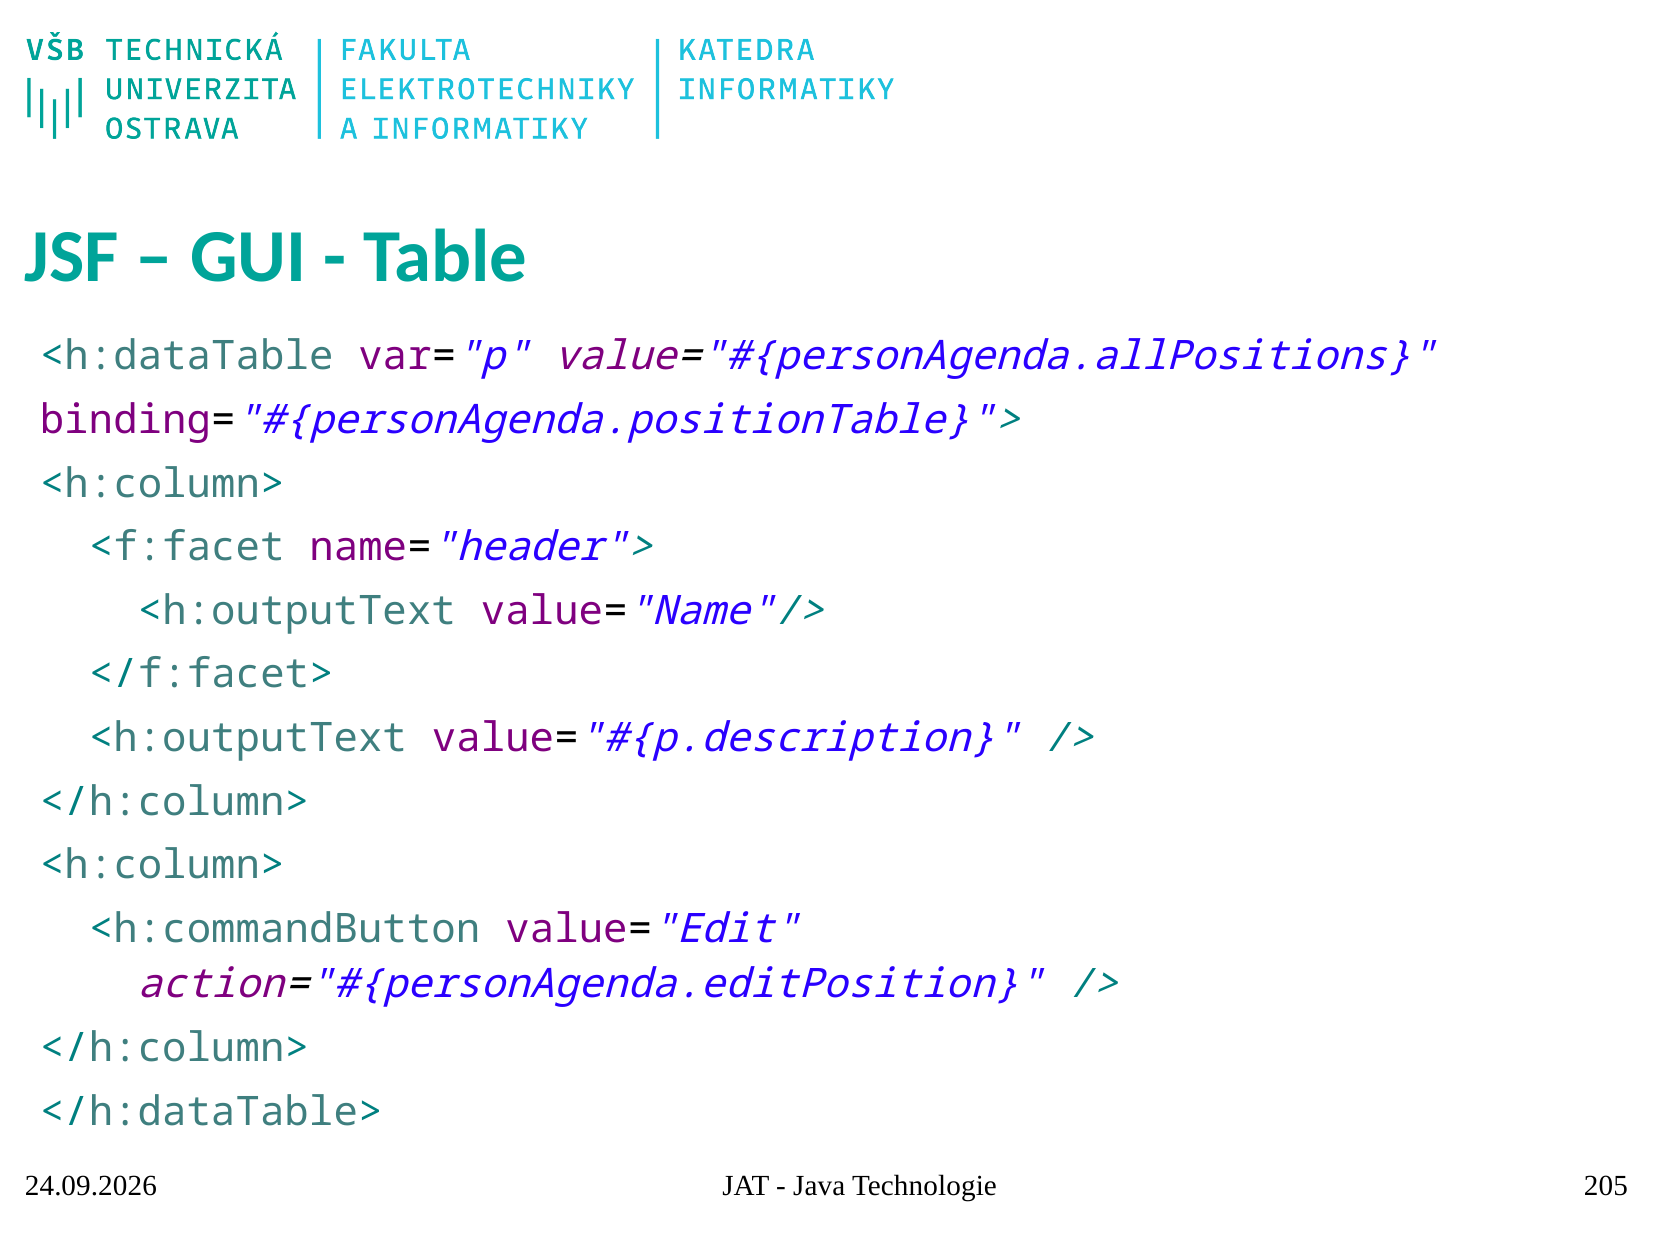

JSF – GUI - Table
# <h:dataTable var="p" value="#{personAgenda.allPositions}"
binding="#{personAgenda.positionTable}">
<h:column>
 <f:facet name="header">
 <h:outputText value="Name"/>
 </f:facet>
 <h:outputText value="#{p.description}" />
</h:column>
<h:column>
 <h:commandButton value="Edit"
 action="#{personAgenda.editPosition}" />
</h:column>
</h:dataTable>
JAT - Java Technologie
205